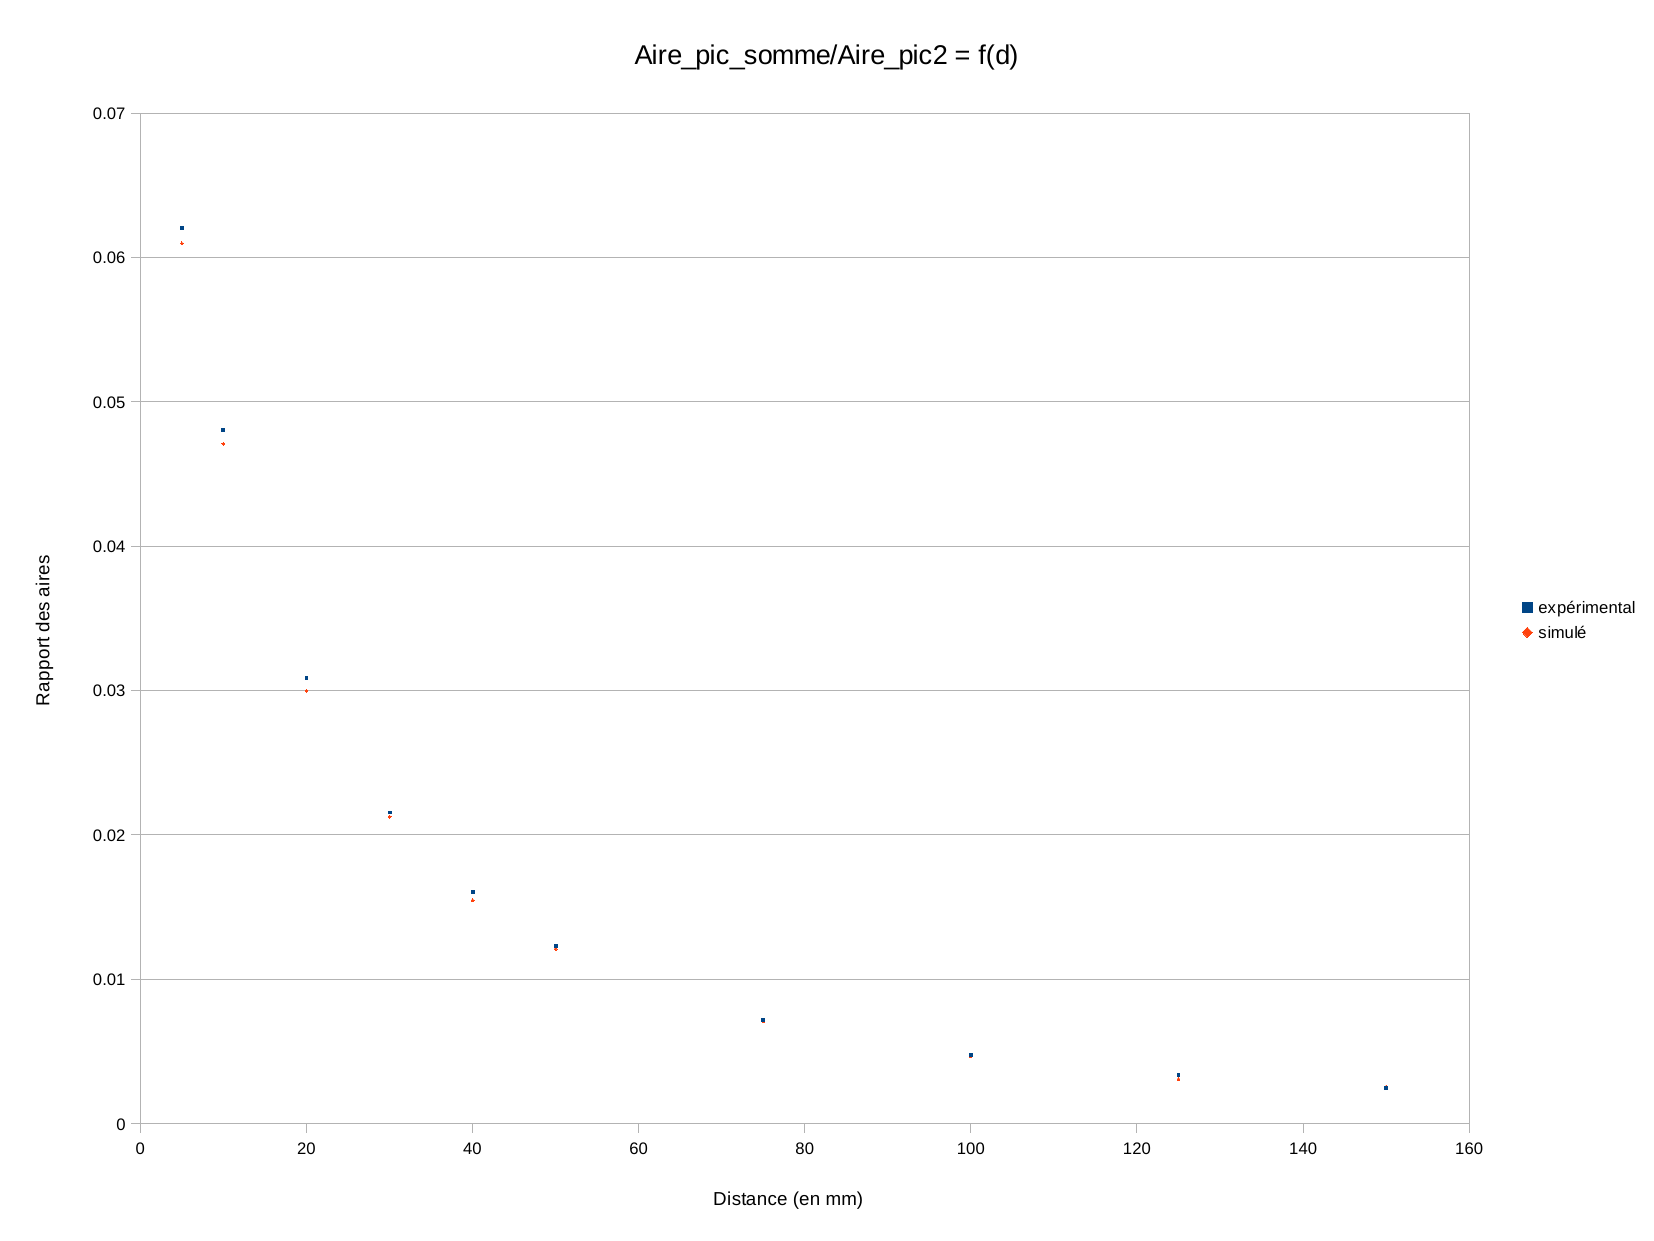

### Chart: Aire_pic_somme/Aire_pic2 = f(d)
| Category | expérimental | simulé |
|---|---|---|#